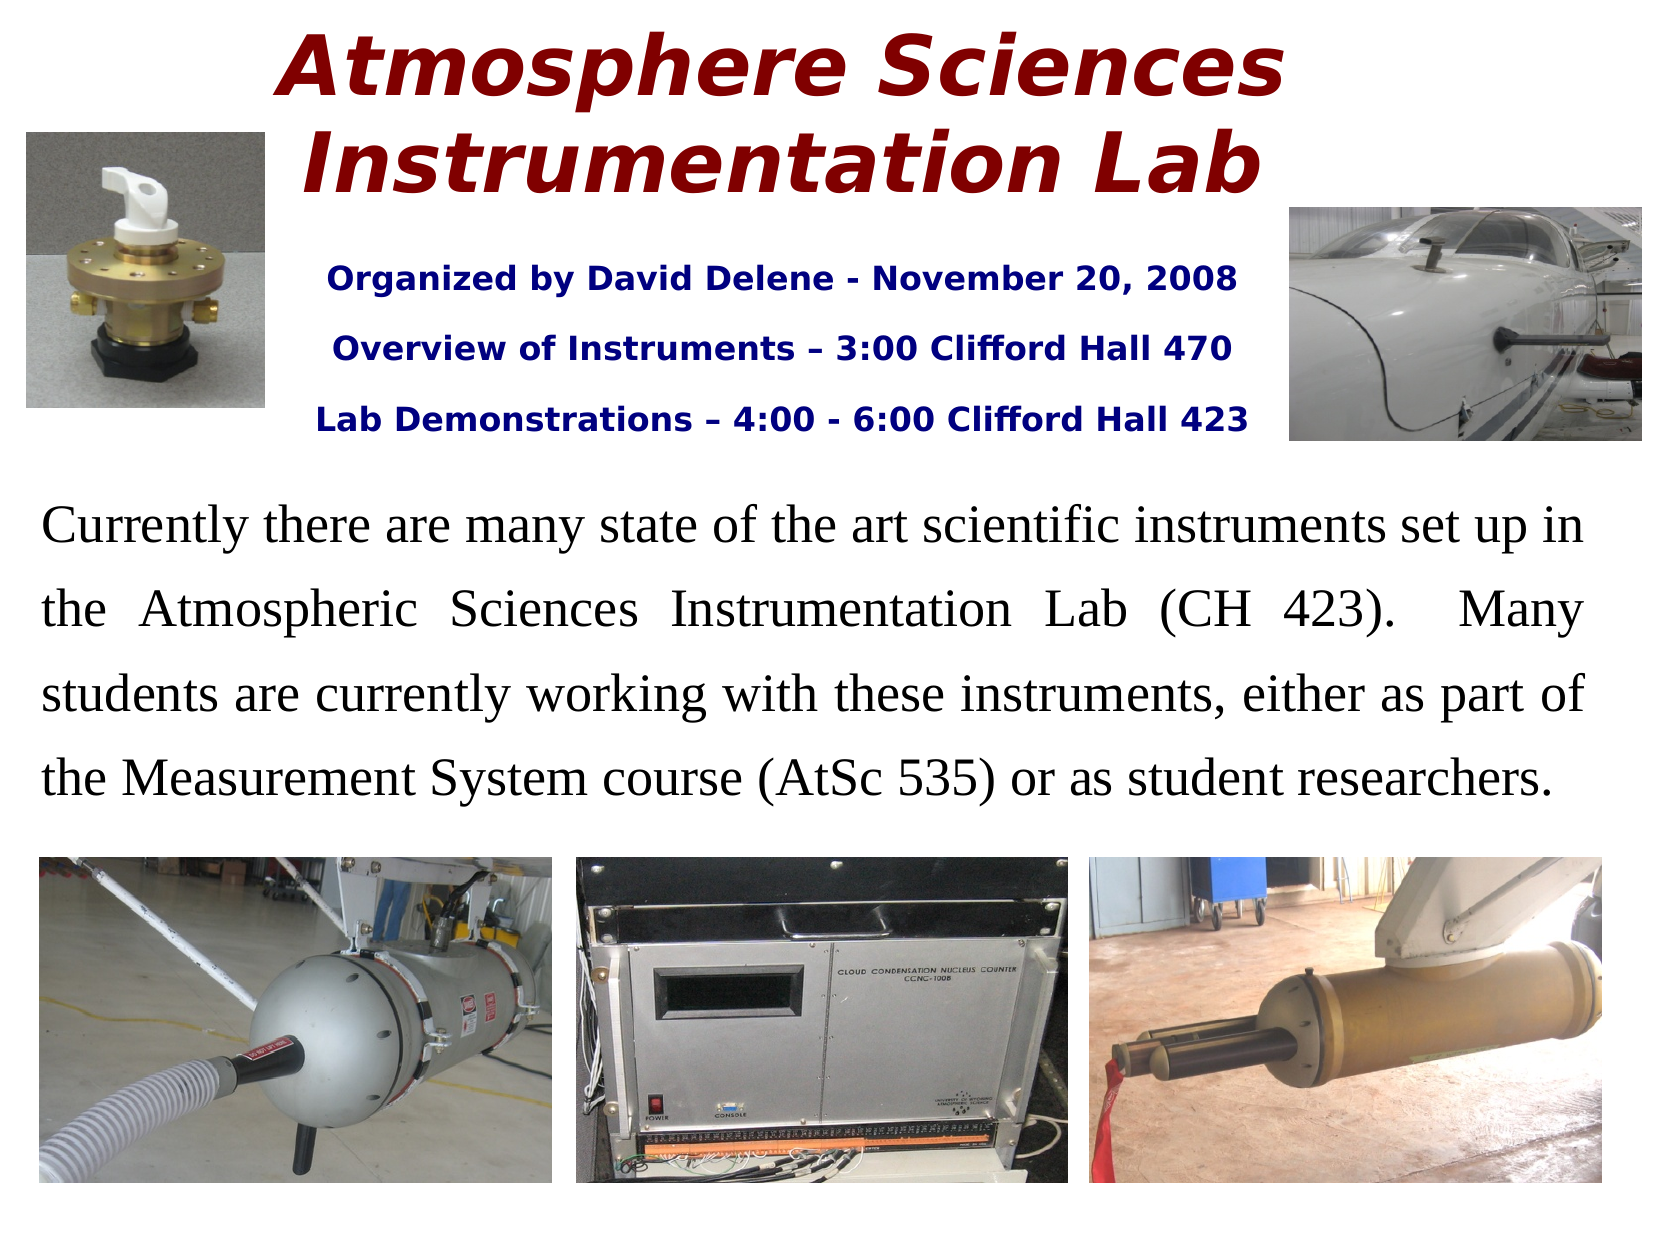

Atmosphere Sciences
Instrumentation Lab
Organized by David Delene - November 20, 2008
Overview of Instruments – 3:00 Clifford Hall 470
Lab Demonstrations – 4:00 - 6:00 Clifford Hall 423
Currently there are many state of the art scientific instruments set up in the Atmospheric Sciences Instrumentation Lab (CH 423). Many students are currently working with these instruments, either as part of the Measurement System course (AtSc 535) or as student researchers.